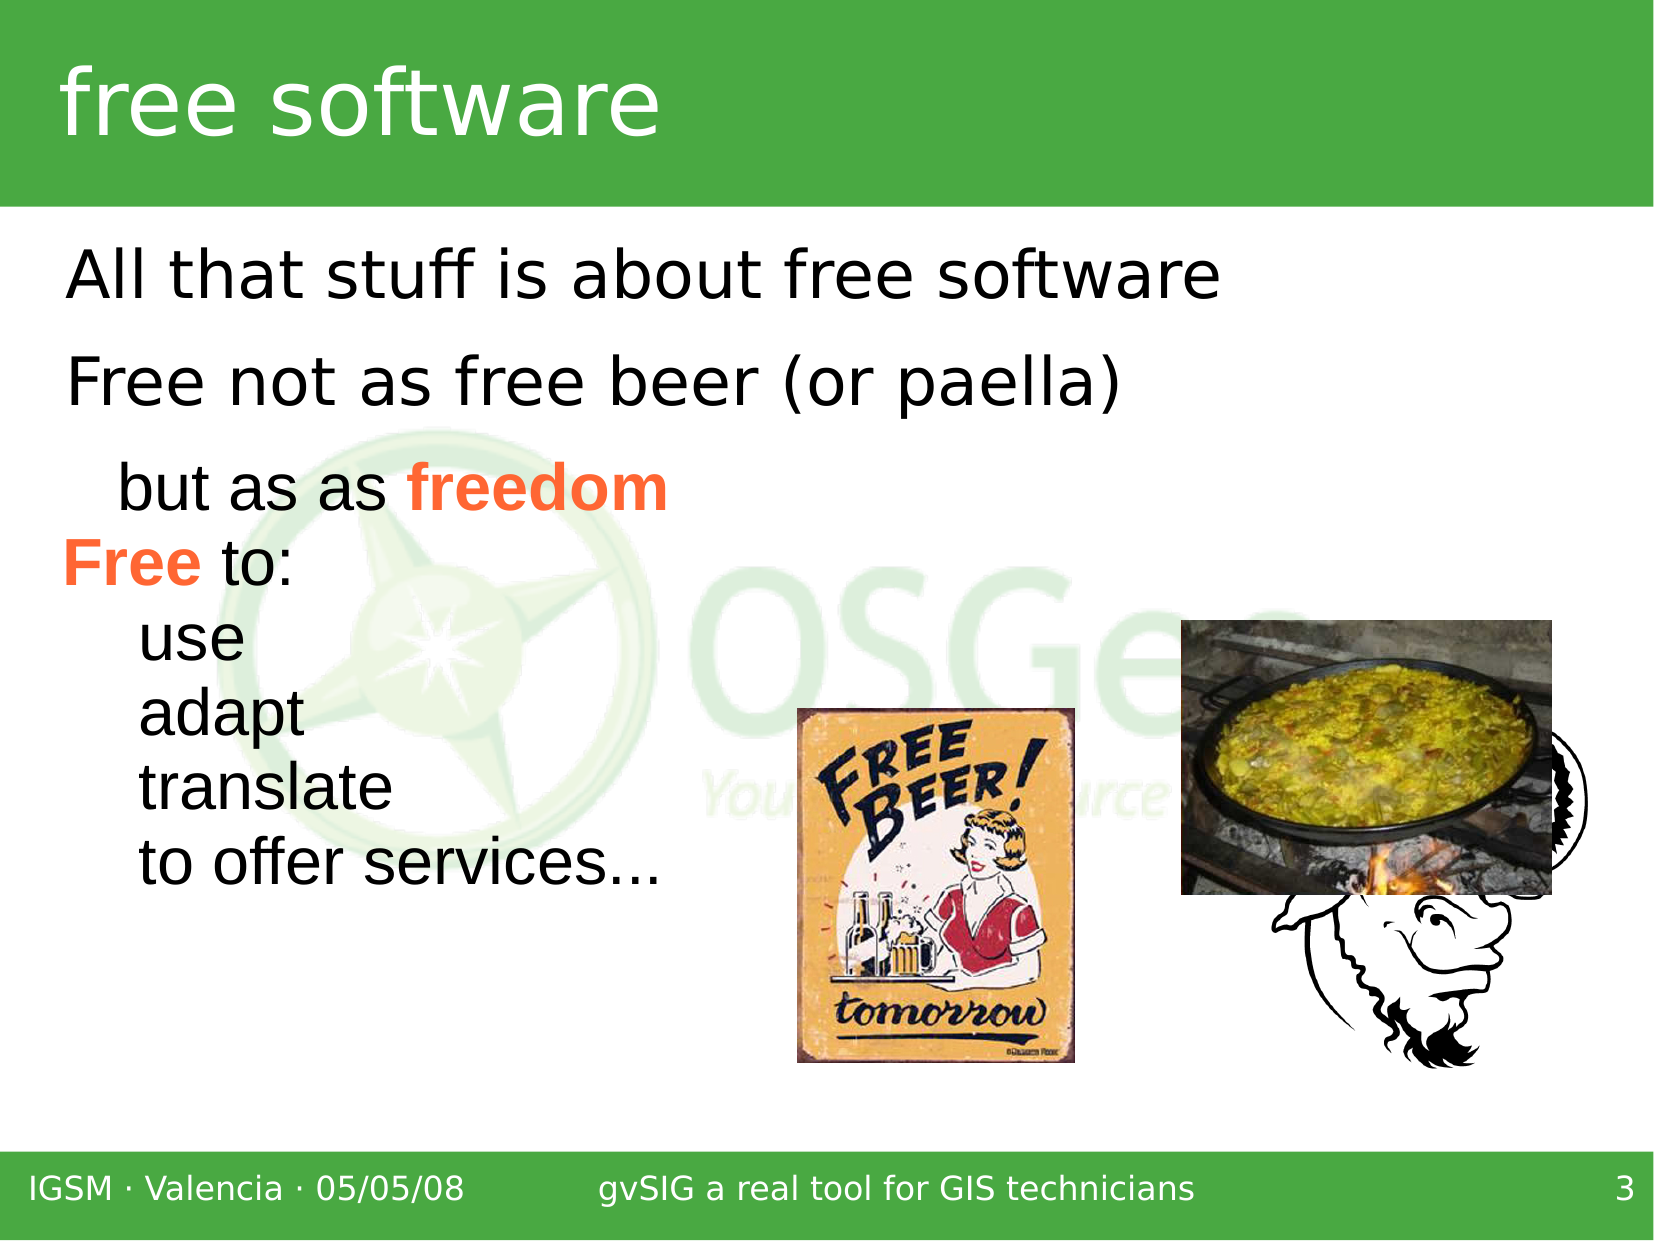

# free software
All that stuff is about free software
Free not as free beer (or paella)
 but as as freedom
Free to:
use
adapt
translate
to offer services...
IGSM · Valencia · 05/05/08
gvSIG a real tool for GIS technicians
3